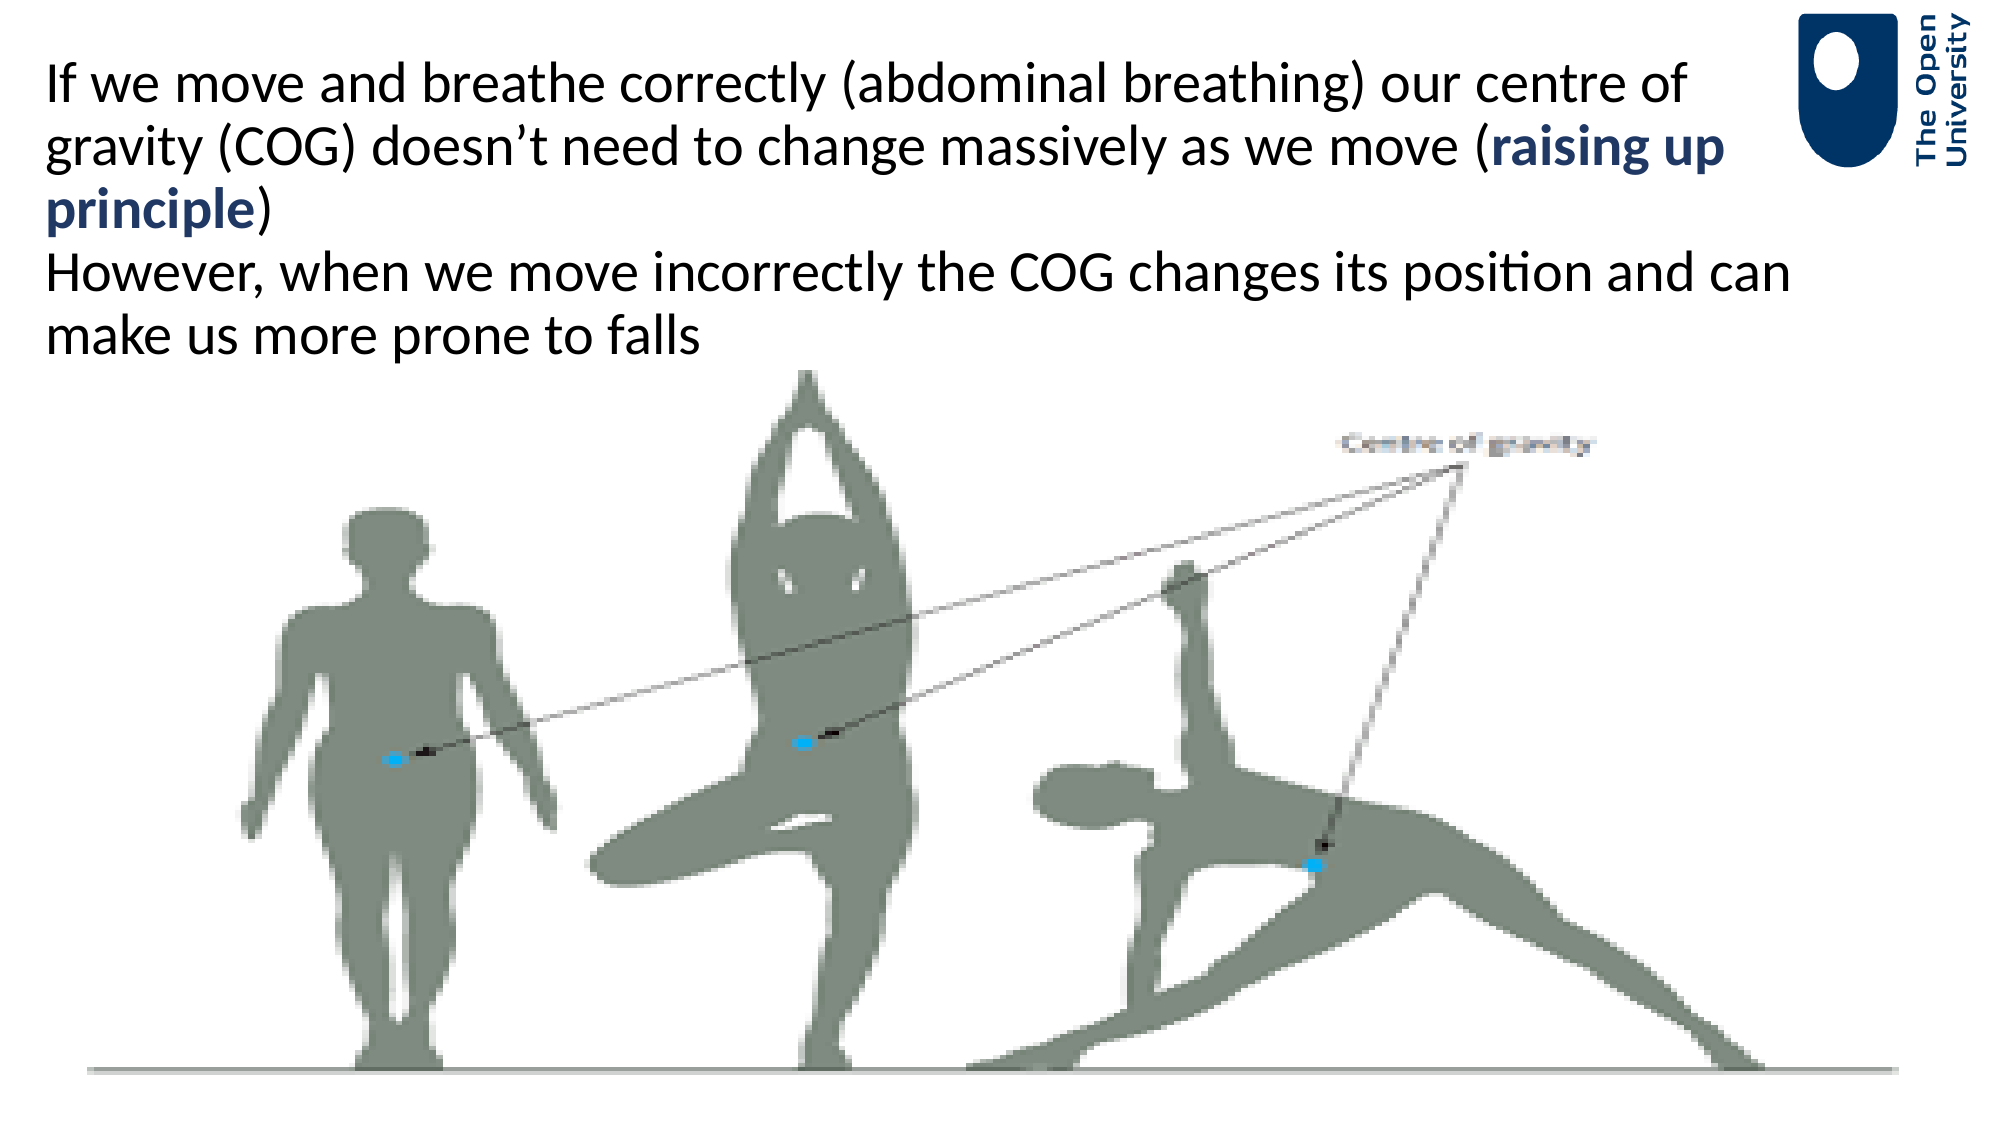

# If we move and breathe correctly (abdominal breathing) our centre of gravity (COG) doesn’t need to change massively as we move (raising up principle) However, when we move incorrectly the COG changes its position and can make us more prone to falls